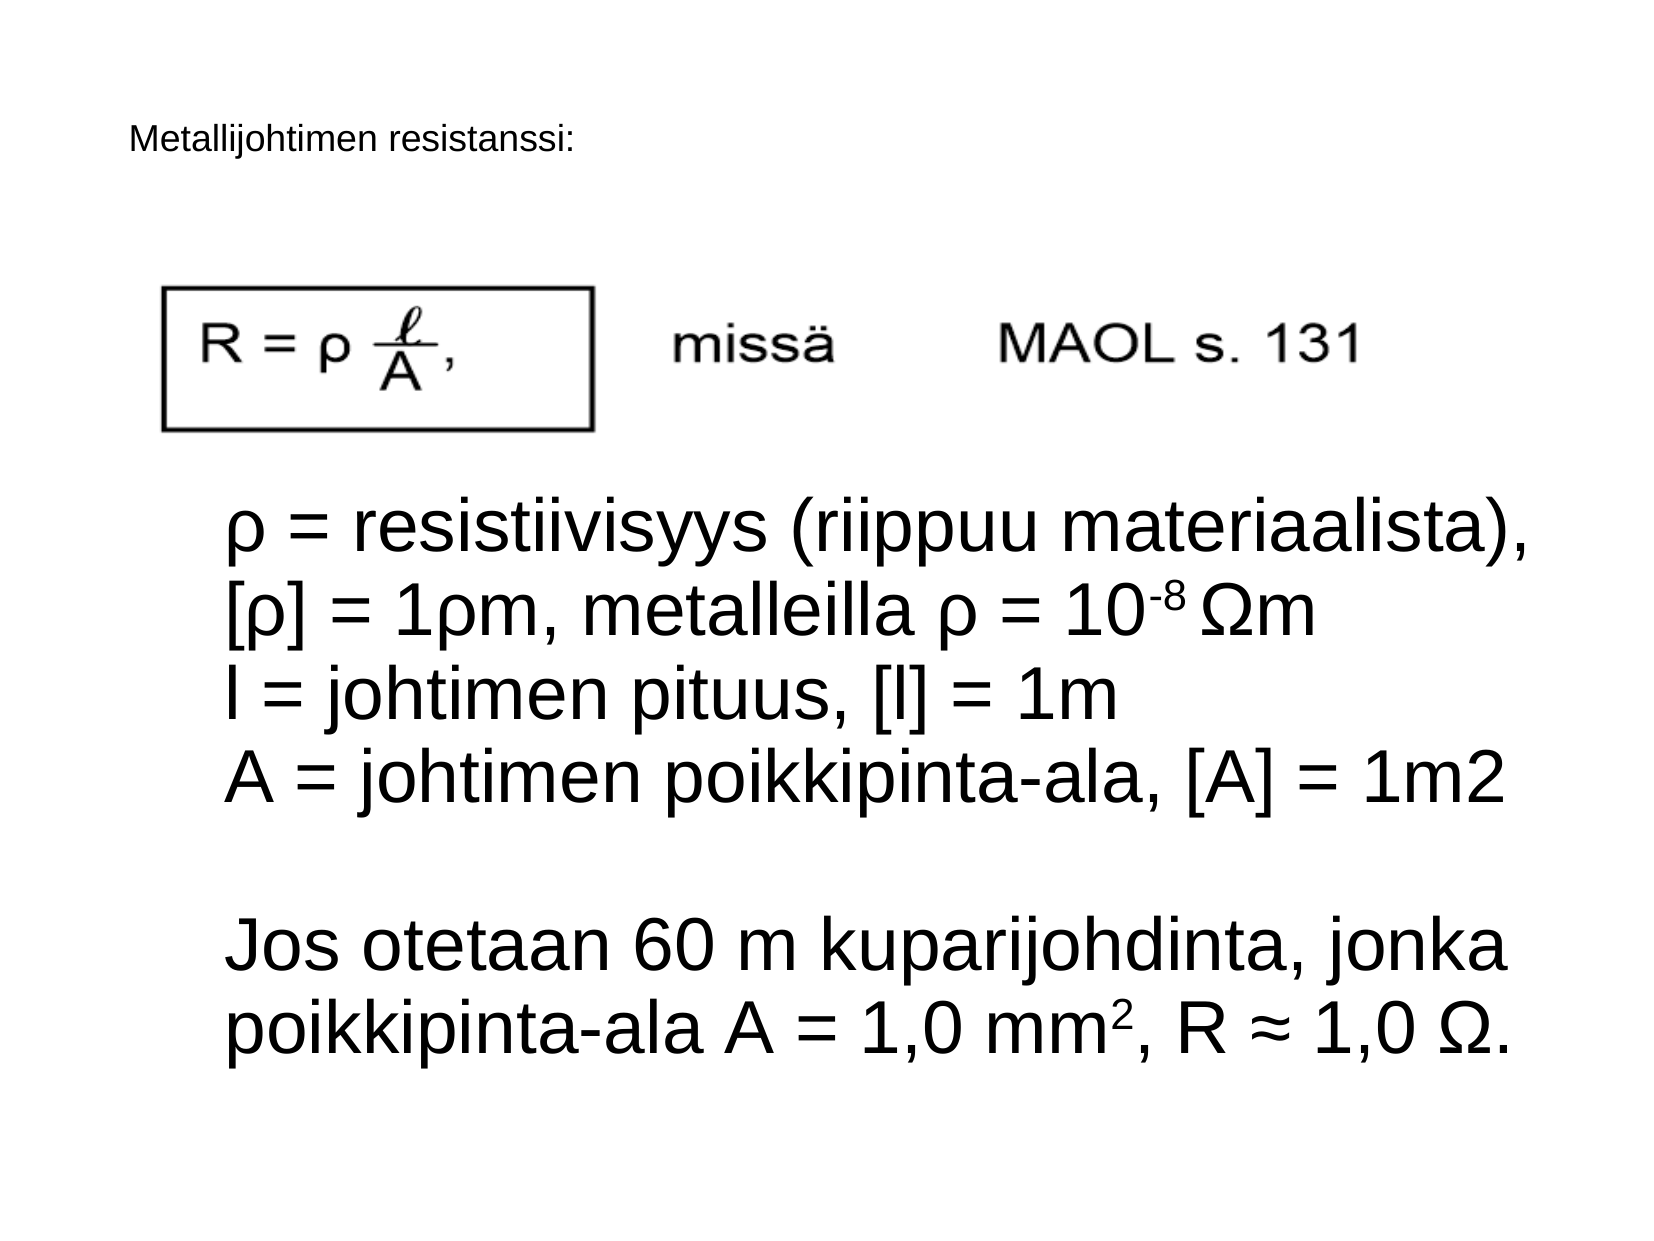

Metallijohtimen resistanssi:
ρ = resistiivisyys (riippuu materiaalista), [ρ] = 1ρm, metalleilla ρ = 10-8 Ωm
l = johtimen pituus, [l] = 1m
A = johtimen poikkipinta-ala, [A] = 1m2
Jos otetaan 60 m kuparijohdinta, jonka poikkipinta-ala A = 1,0 mm2, R ≈ 1,0 Ω.